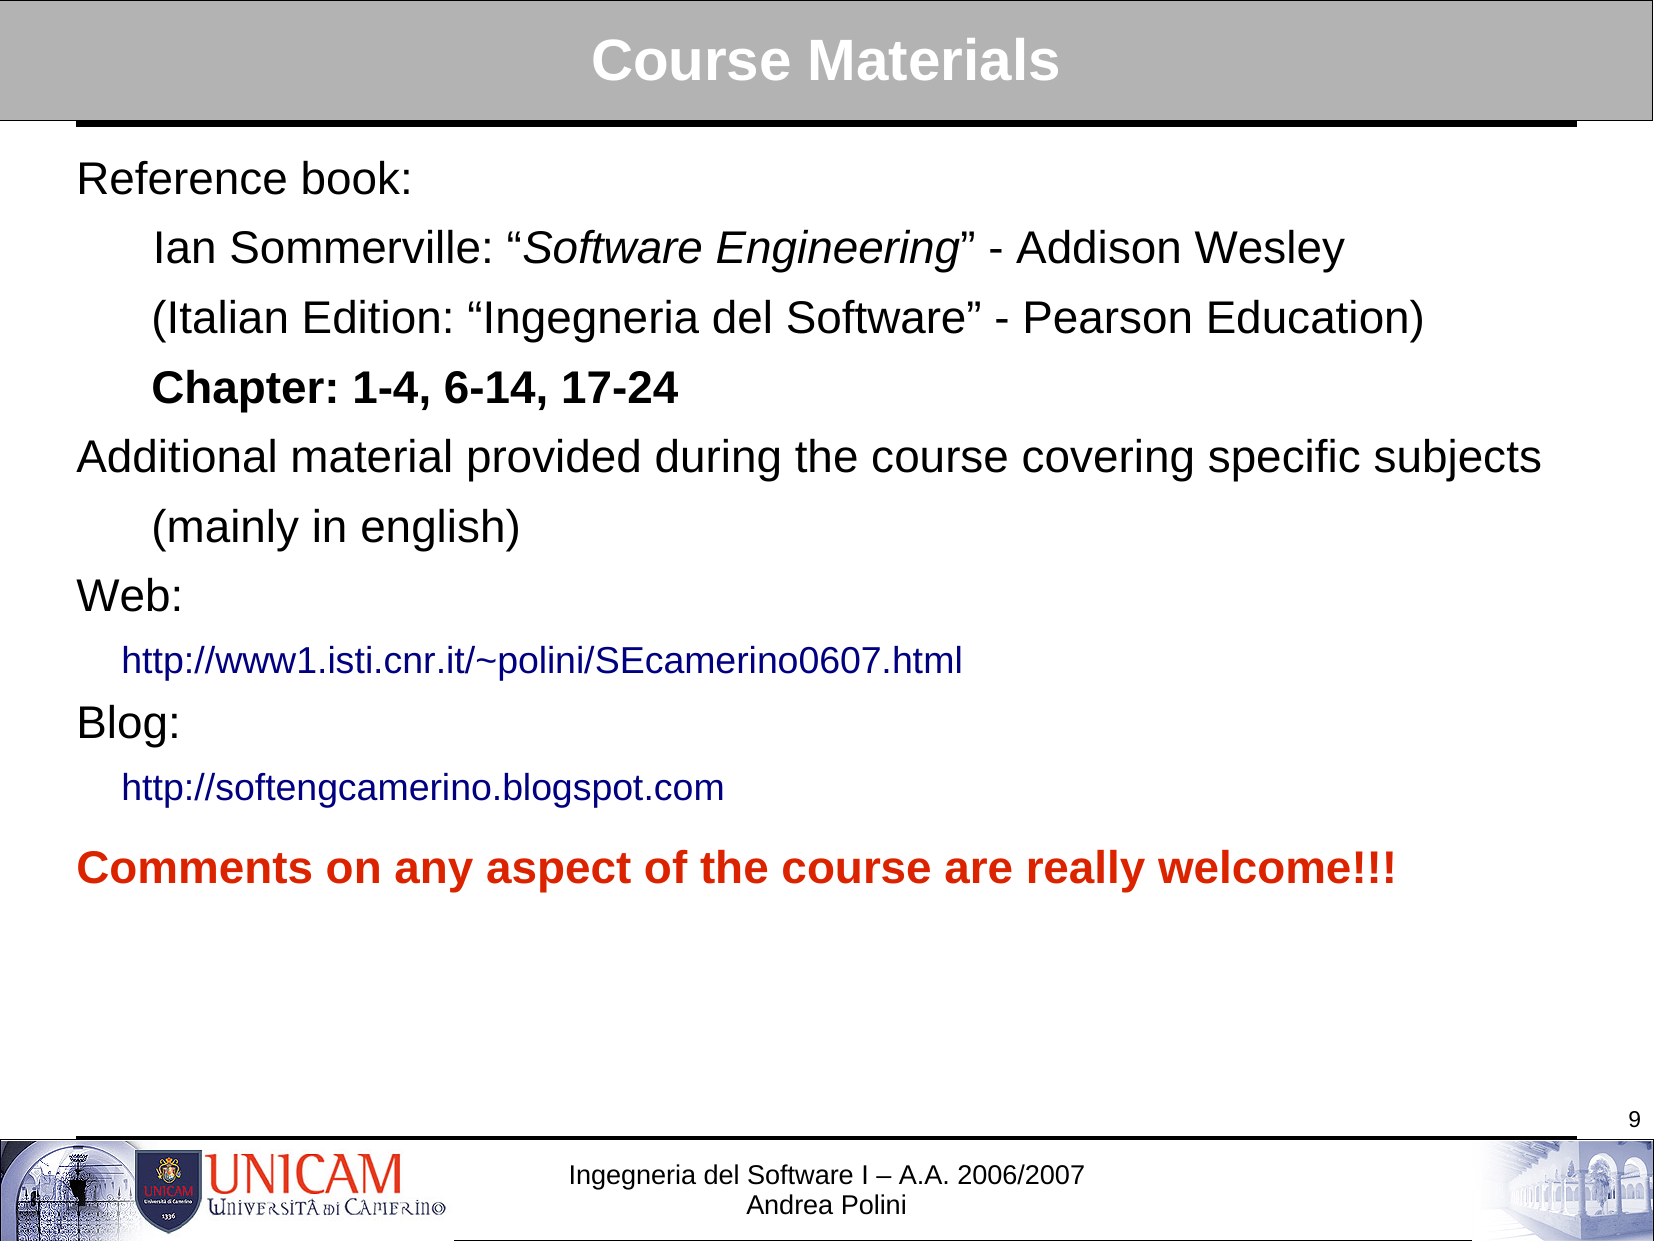

# Course Materials
Reference book:
 Ian Sommerville: “Software Engineering” - Addison Wesley
(Italian Edition: “Ingegneria del Software” - Pearson Education)
Chapter: 1-4, 6-14, 17-24
Additional material provided during the course covering specific subjects (mainly in english)
Web:
http://www1.isti.cnr.it/~polini/SEcamerino0607.html
Blog:
http://softengcamerino.blogspot.com
Comments on any aspect of the course are really welcome!!!
9